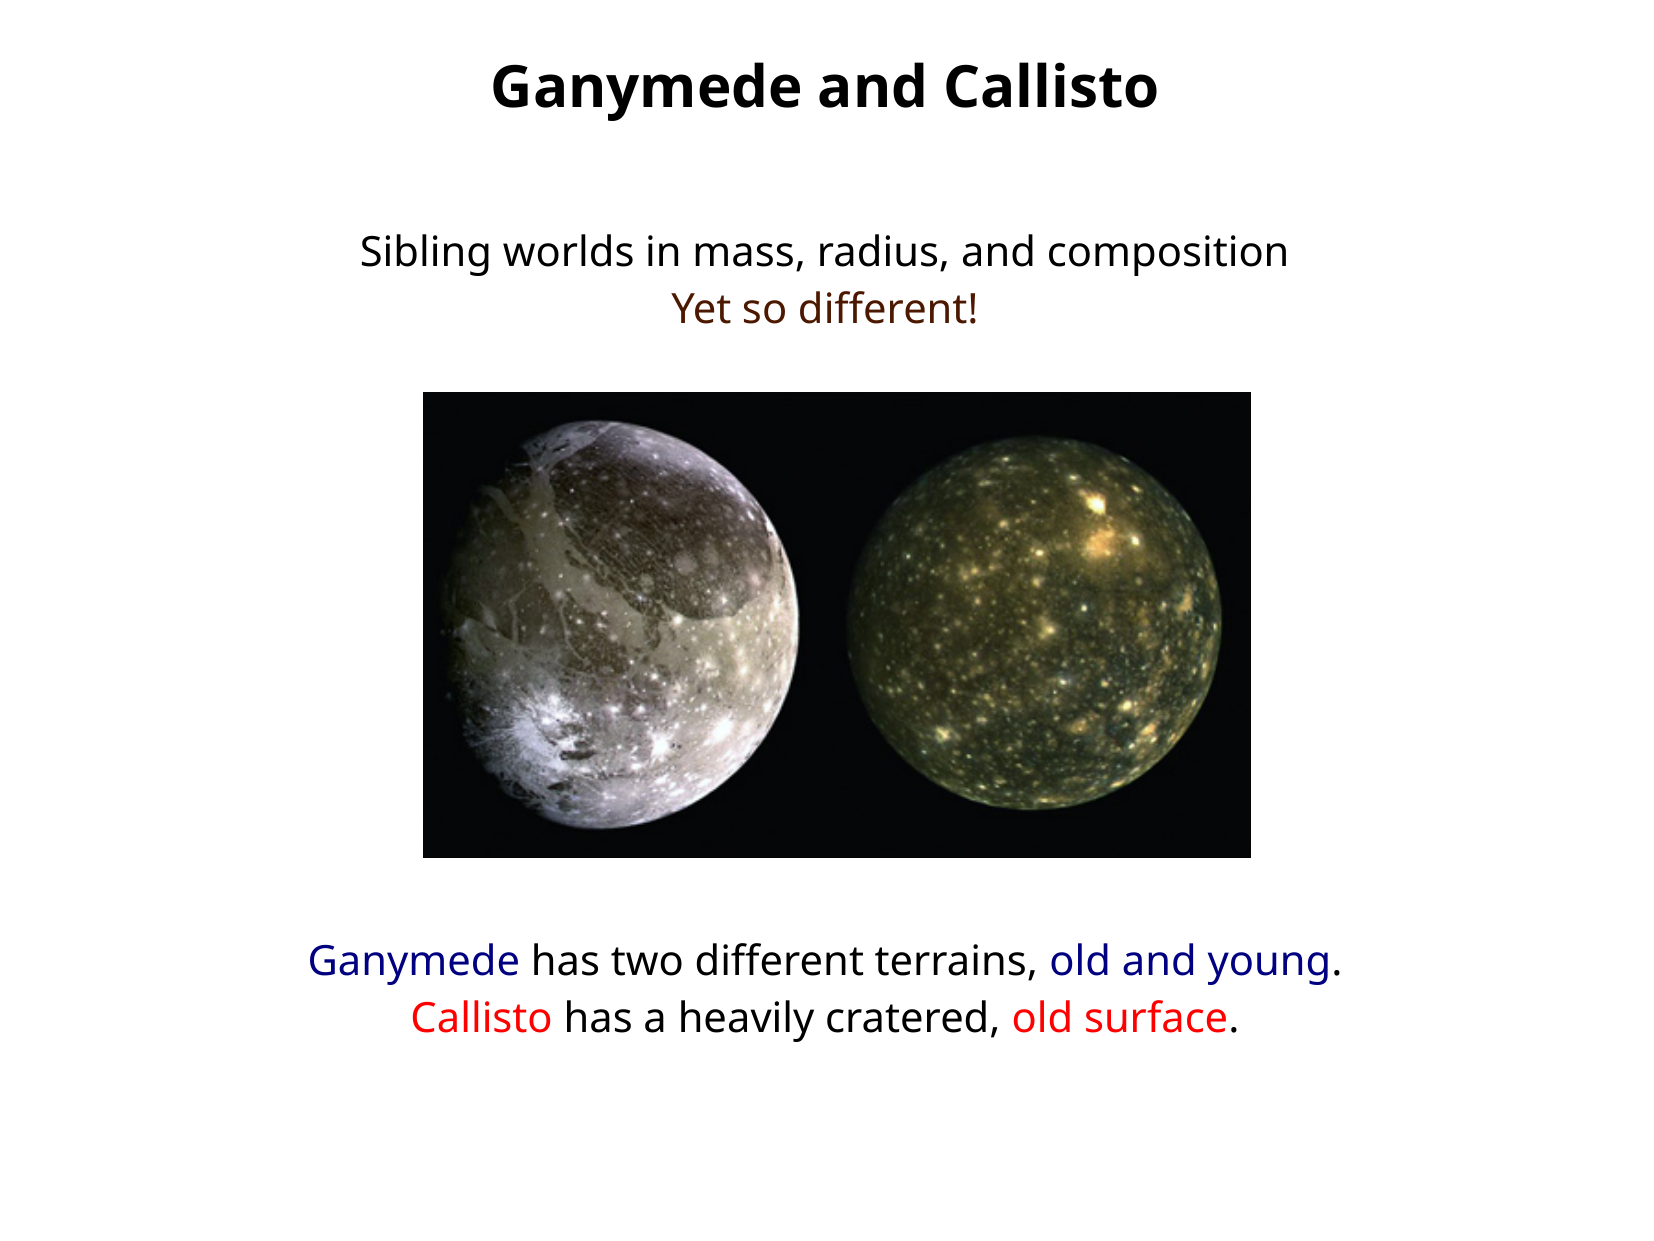

Ganymede and Callisto
Sibling worlds in mass, radius, and composition
Yet so different!
Ganymede has two different terrains, old and young.
Callisto has a heavily cratered, old surface.